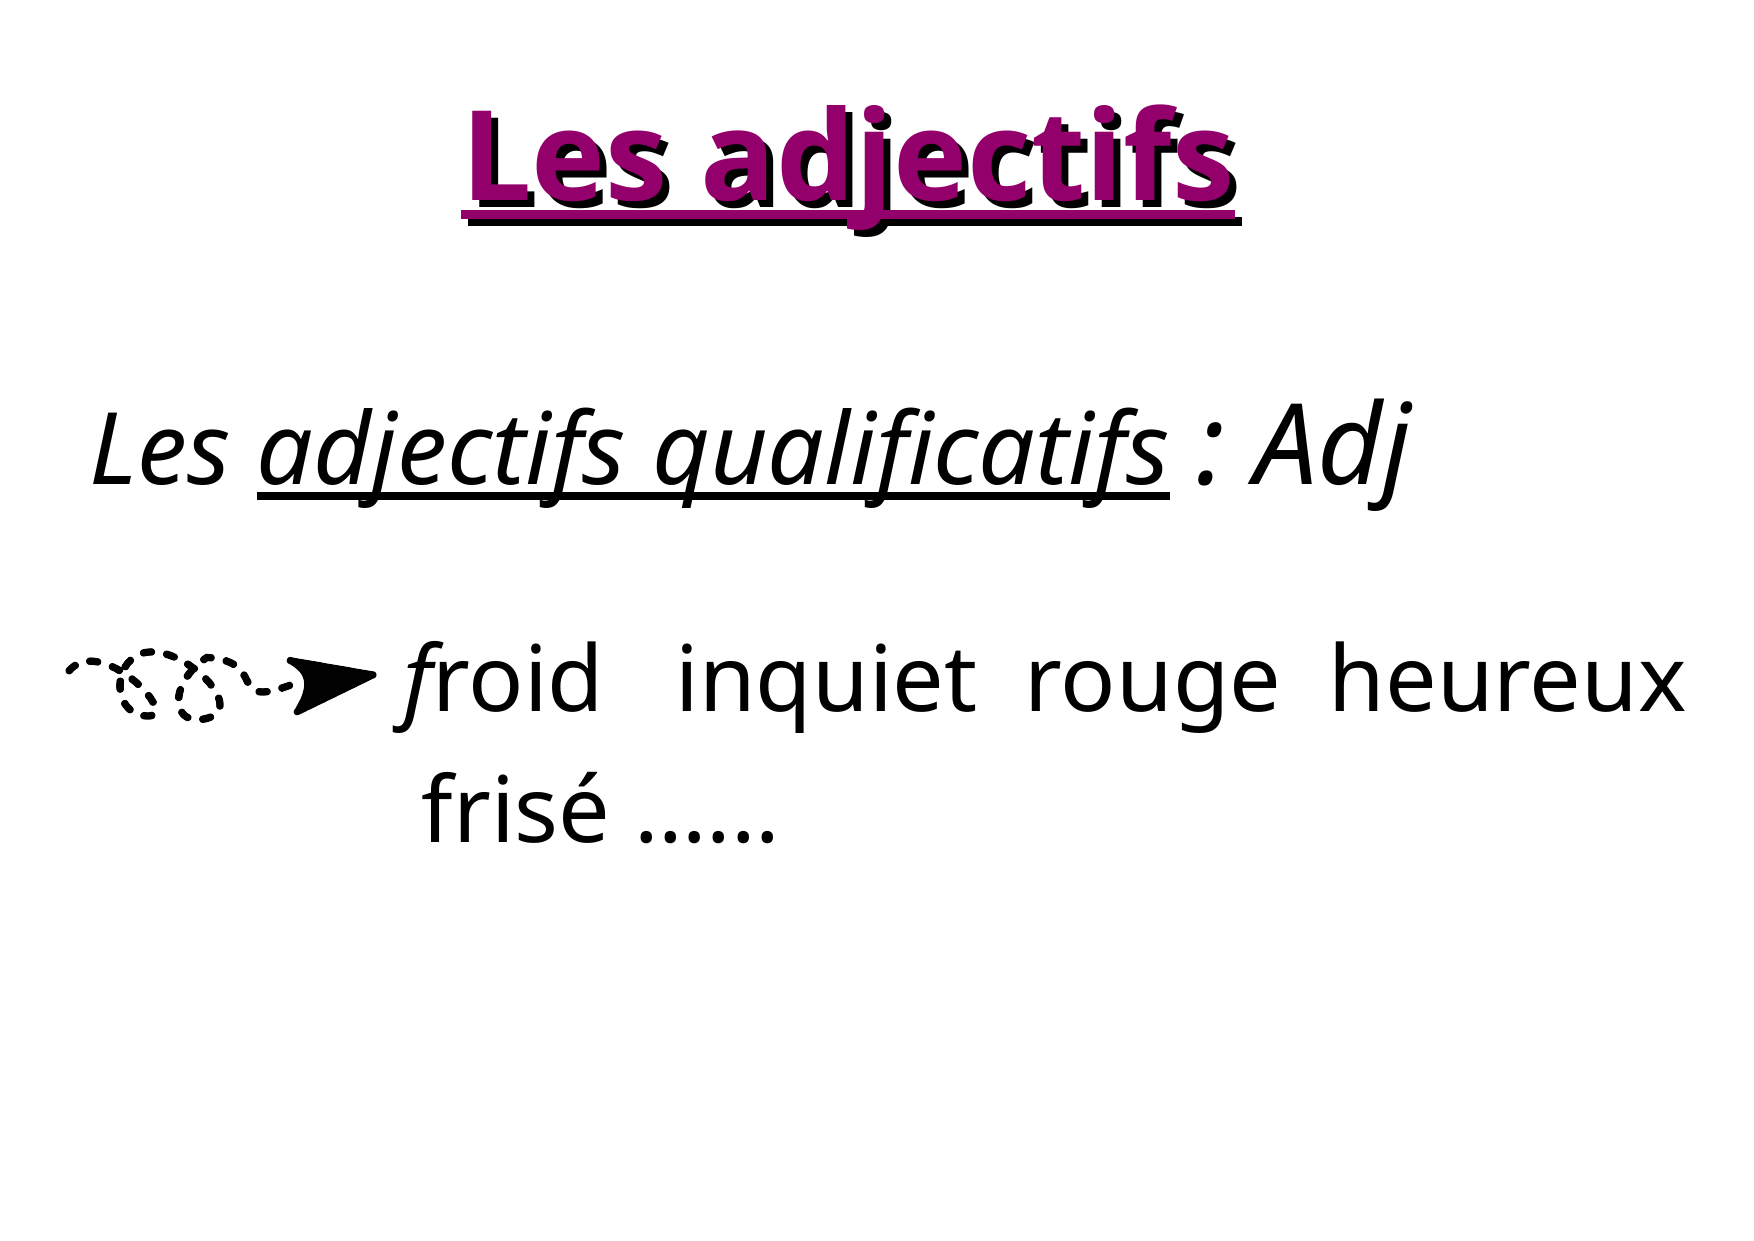

Les adjectifs
Les adjectifs qualificatifs : Adj
 froid inquiet rouge heureux
 frisé …...